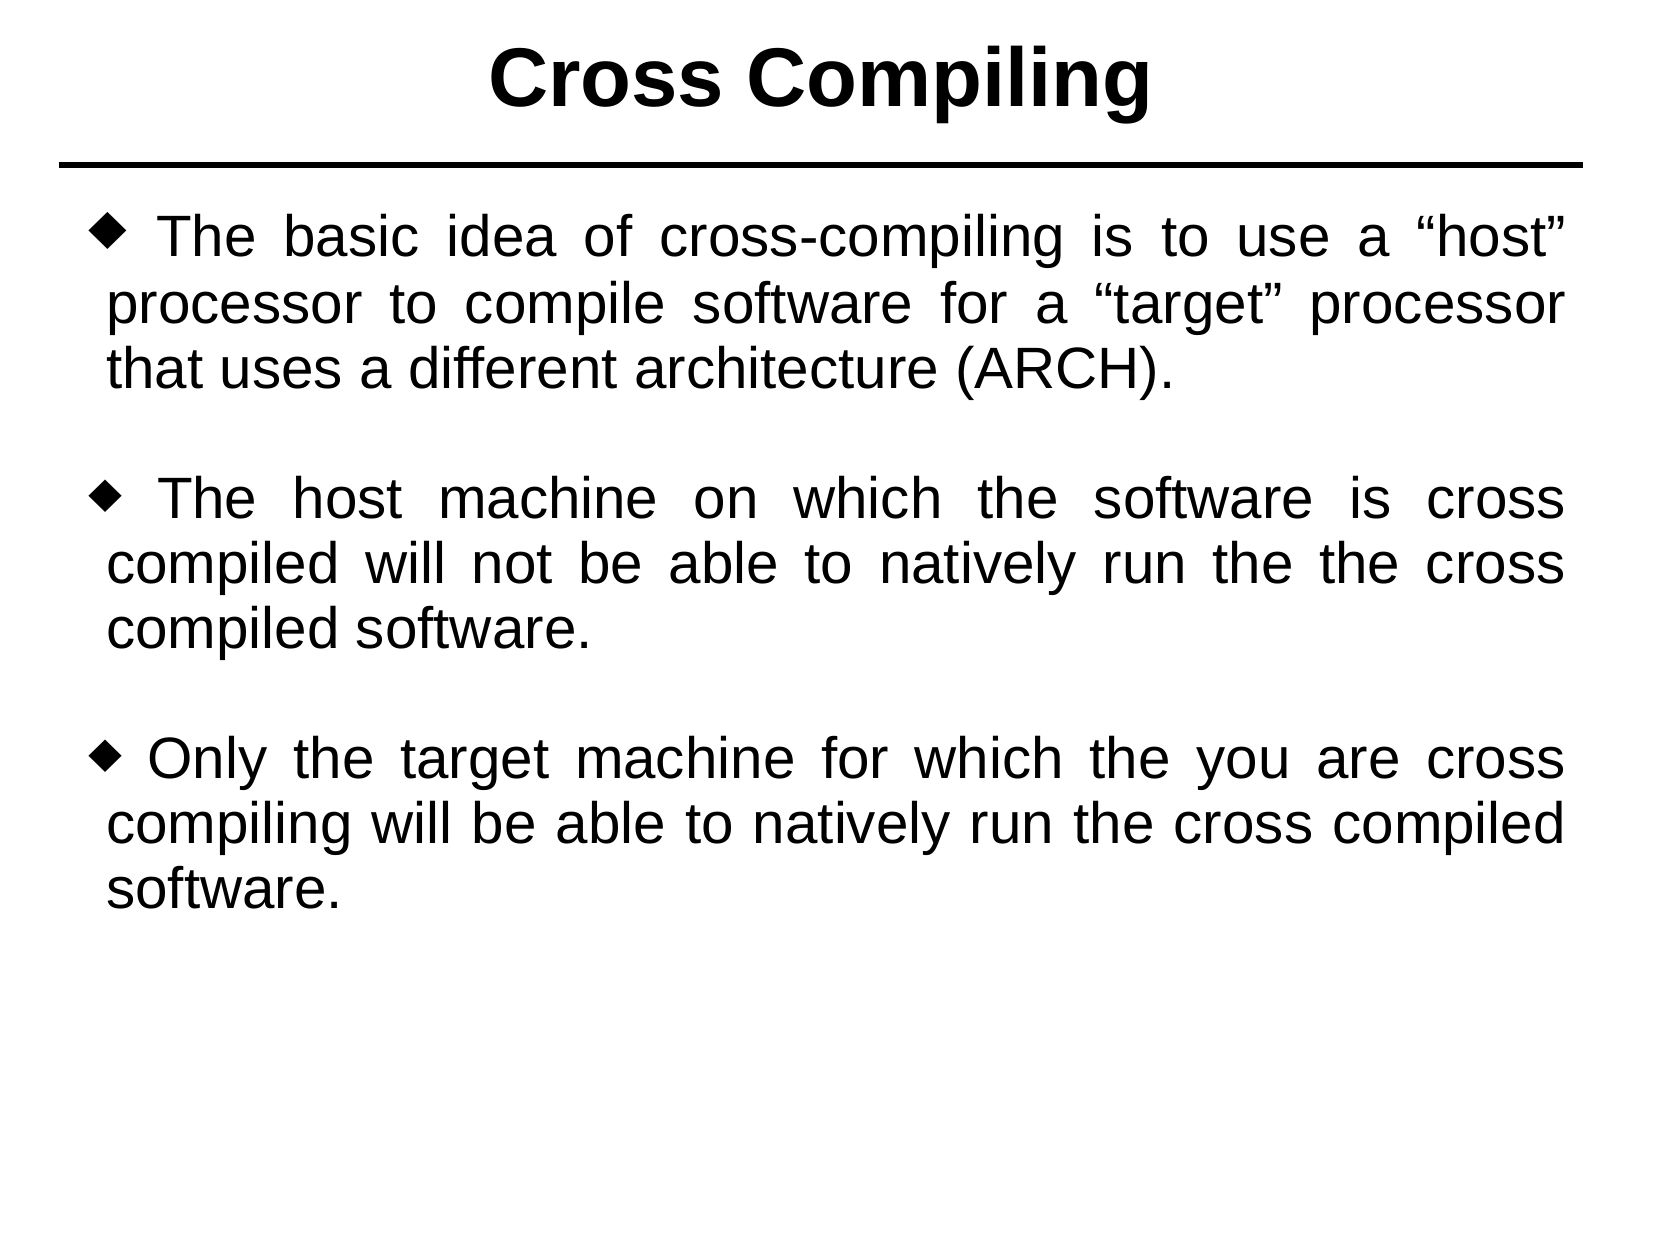

Cross Compiling
 The basic idea of cross-compiling is to use a “host” processor to compile software for a “target” processor that uses a different architecture (ARCH).
 The host machine on which the software is cross compiled will not be able to natively run the the cross compiled software.
 Only the target machine for which the you are cross compiling will be able to natively run the cross compiled software.